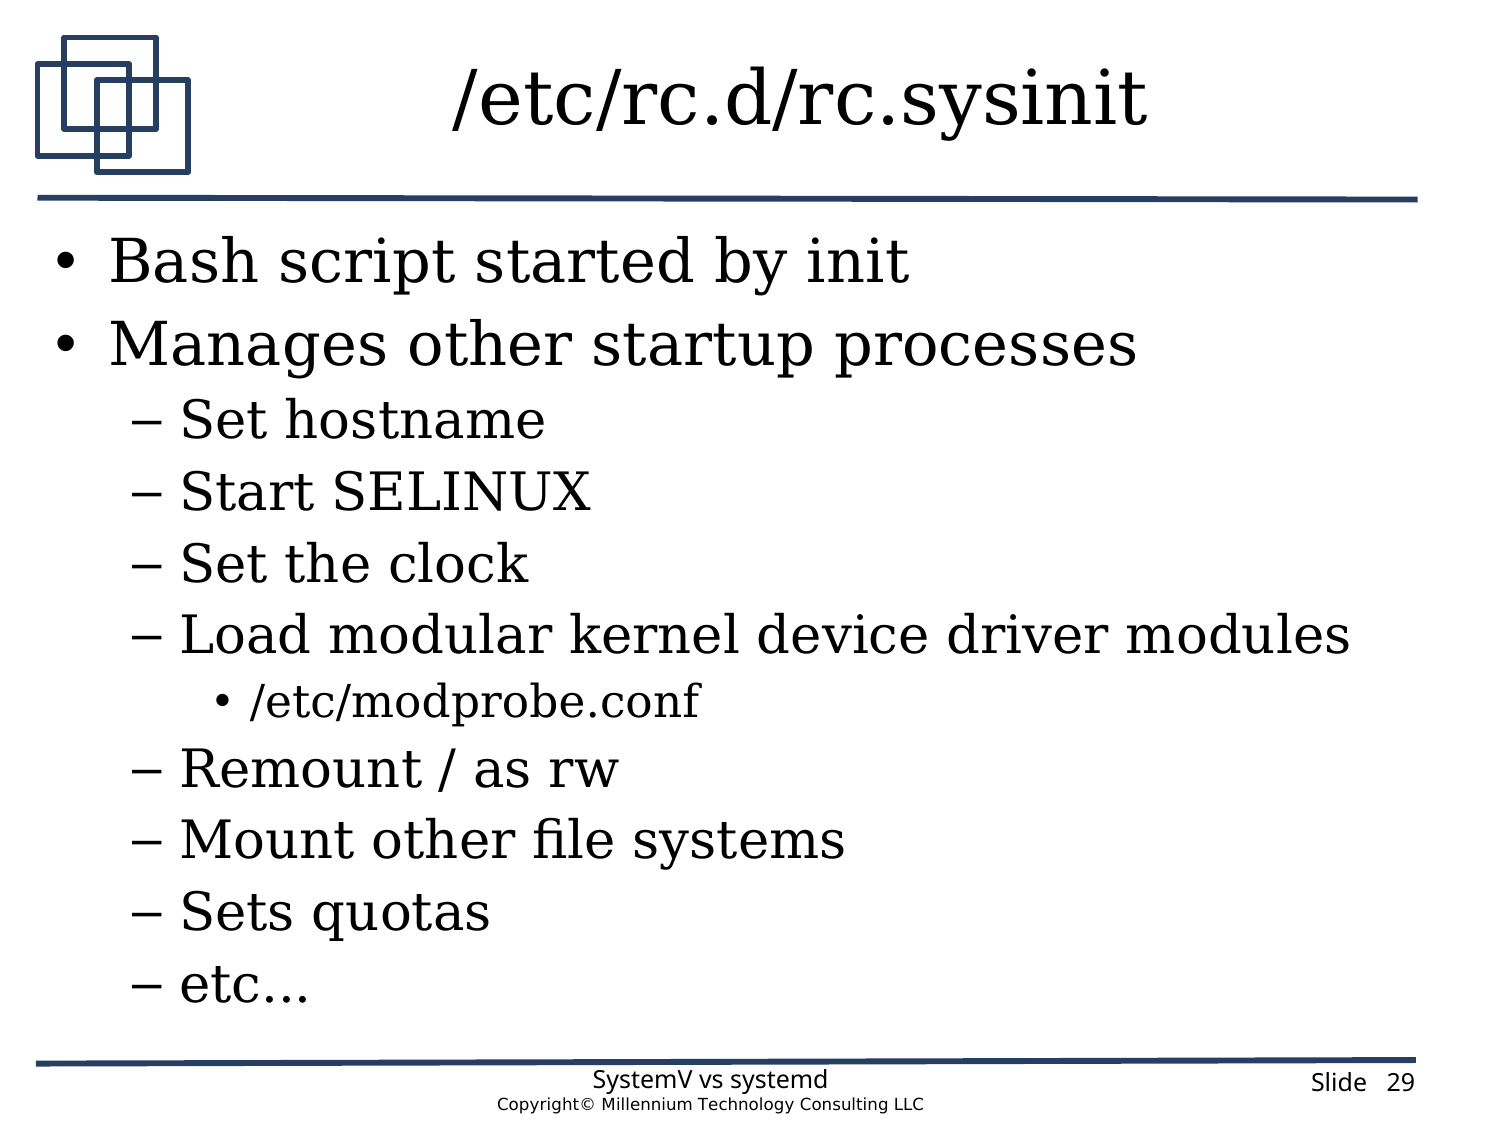

# /etc/rc.d/rc.sysinit
Bash script started by init
Manages other startup processes
Set hostname
Start SELINUX
Set the clock
Load modular kernel device driver modules
/etc/modprobe.conf
Remount / as rw
Mount other file systems
Sets quotas
etc...